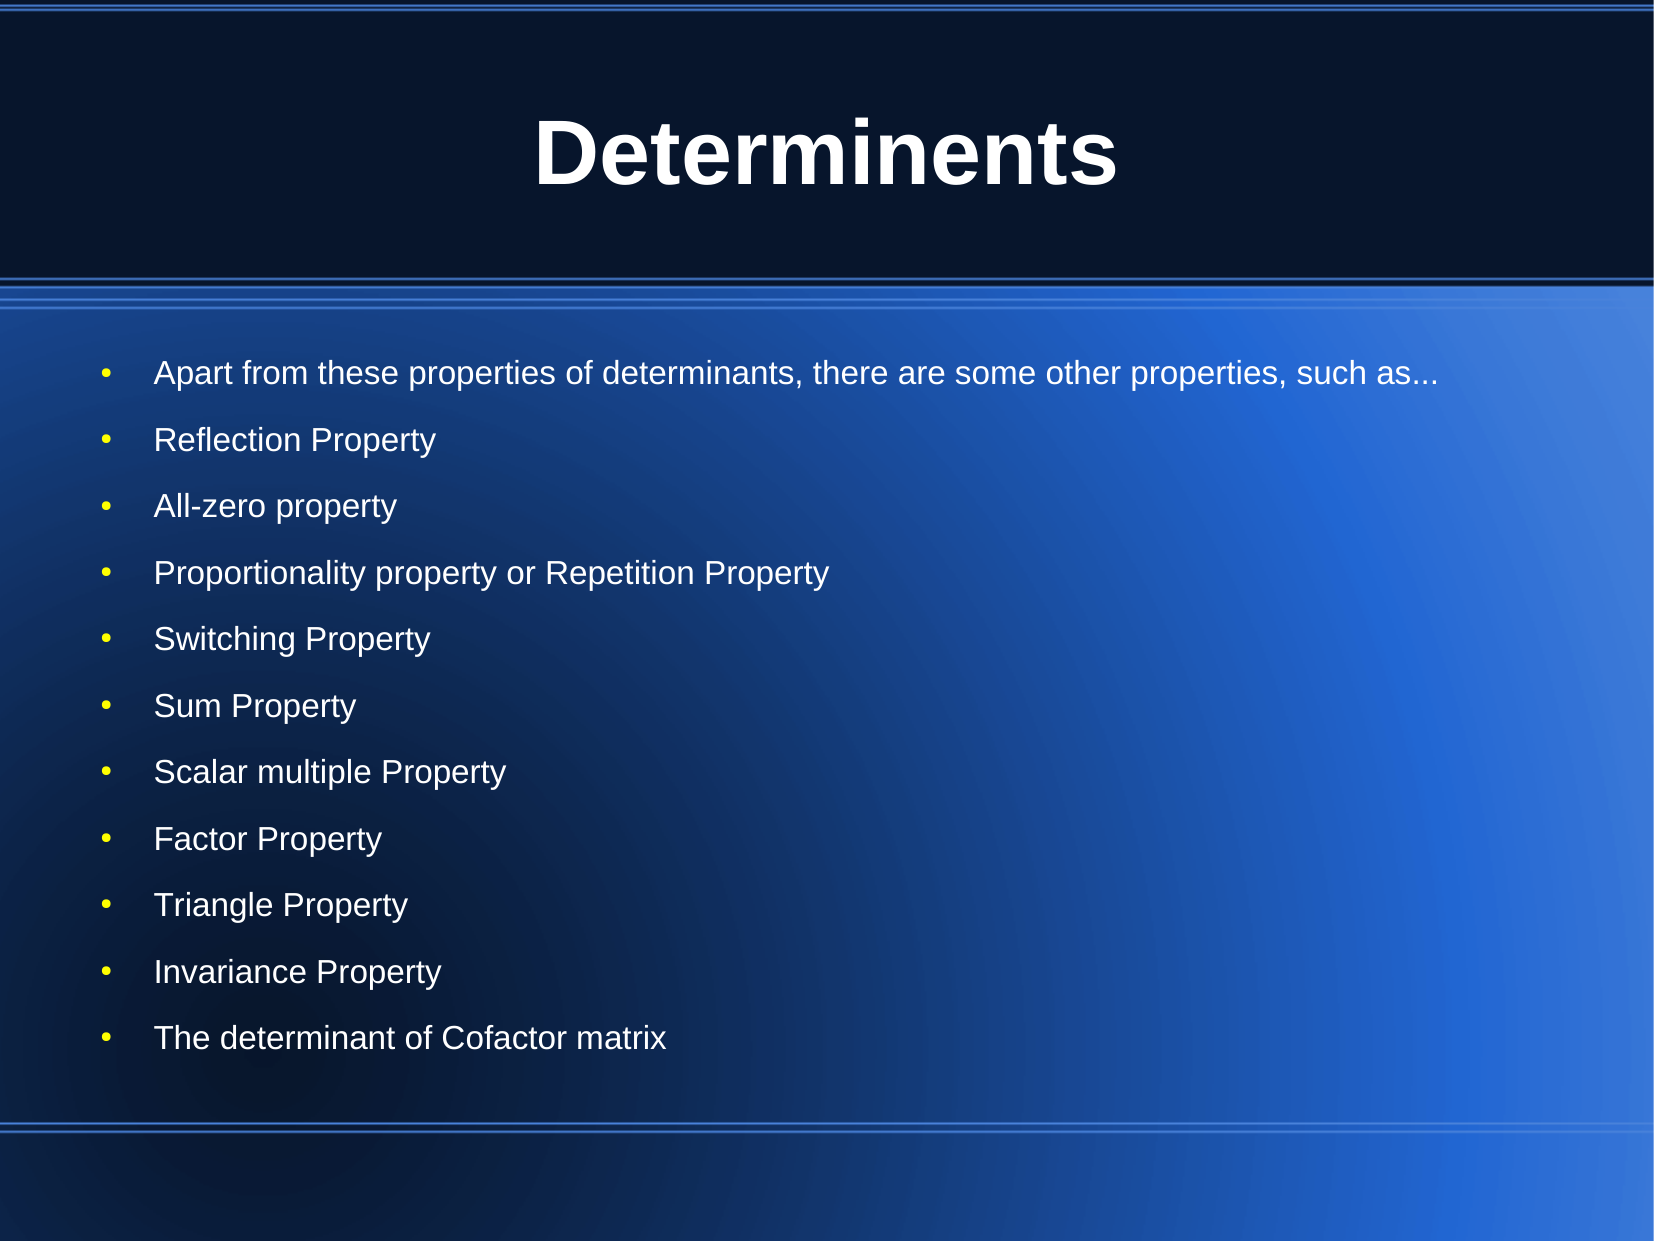

# Determinents
Apart from these properties of determinants, there are some other properties, such as...
Reflection Property
All-zero property
Proportionality property or Repetition Property
Switching Property
Sum Property
Scalar multiple Property
Factor Property
Triangle Property
Invariance Property
The determinant of Cofactor matrix